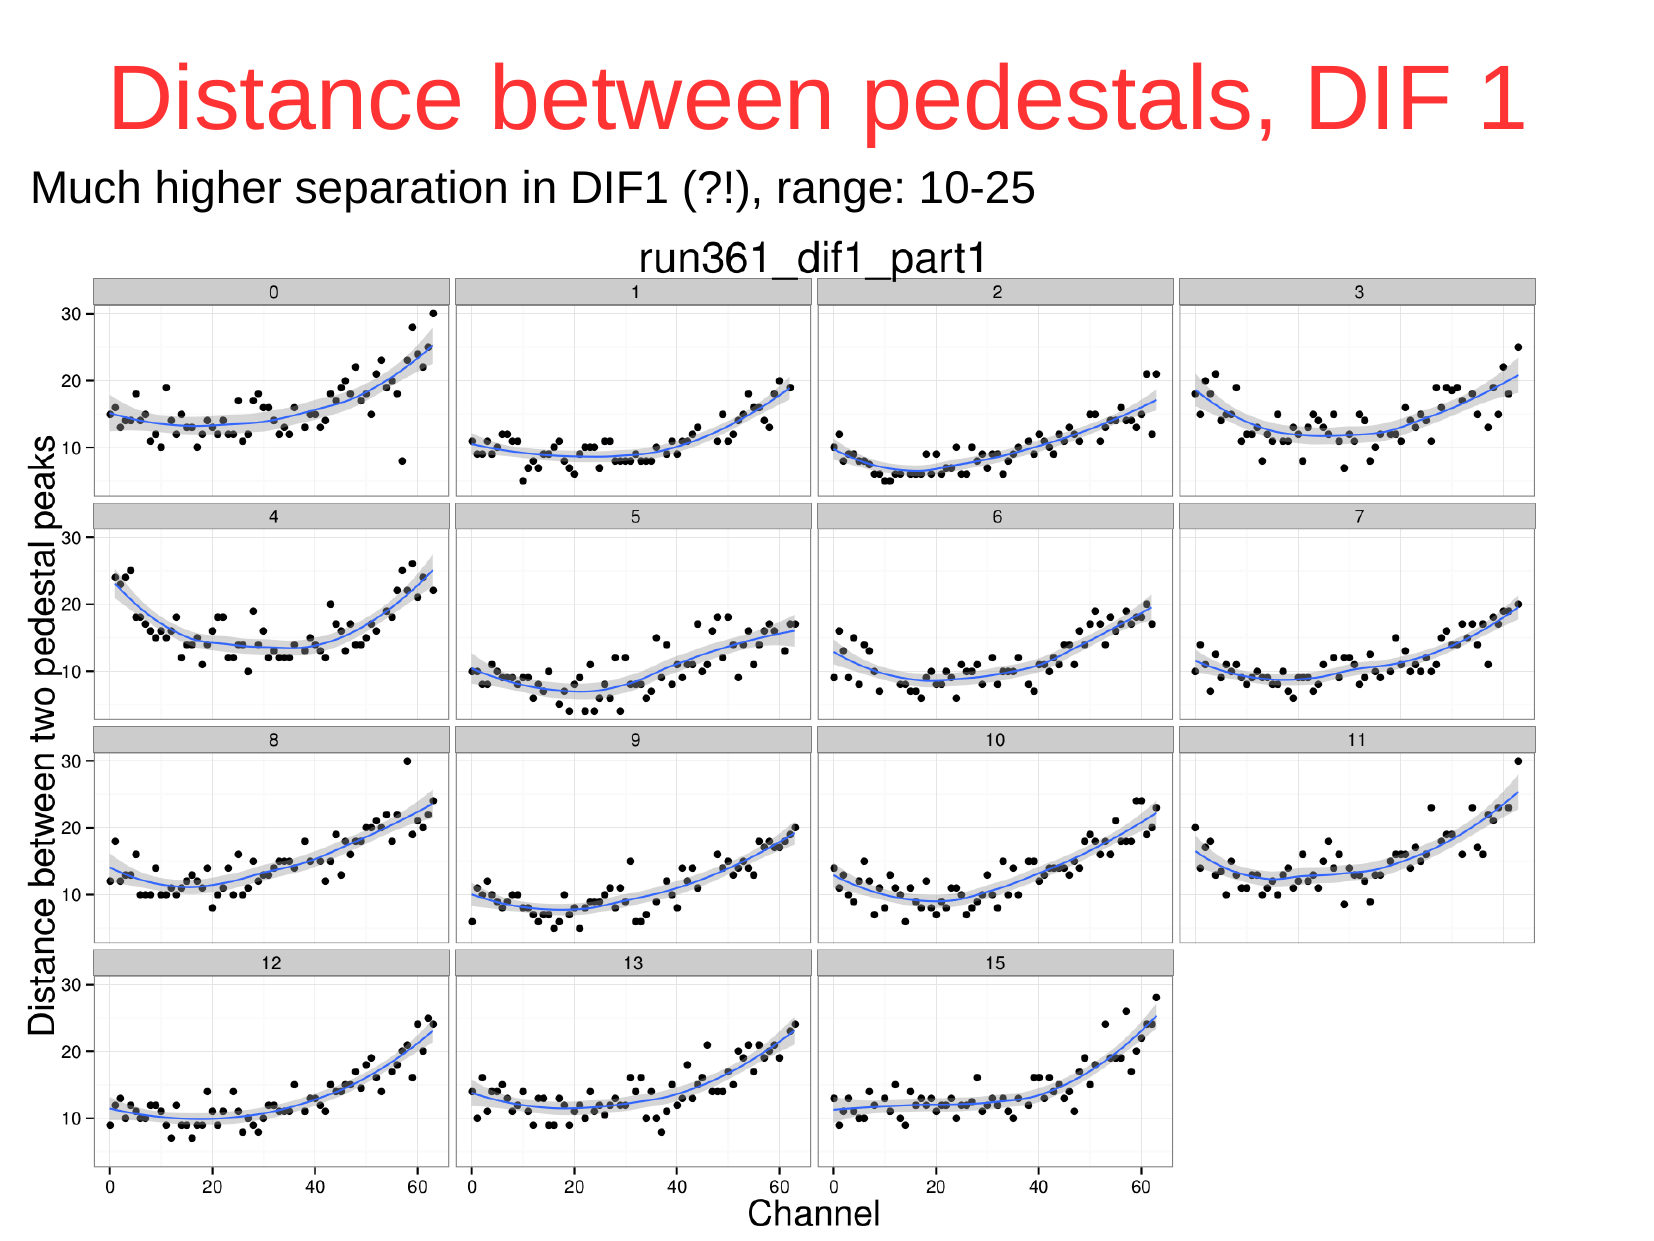

# Distance between pedestals, DIF 1
Much higher separation in DIF1 (?!), range: 10-25